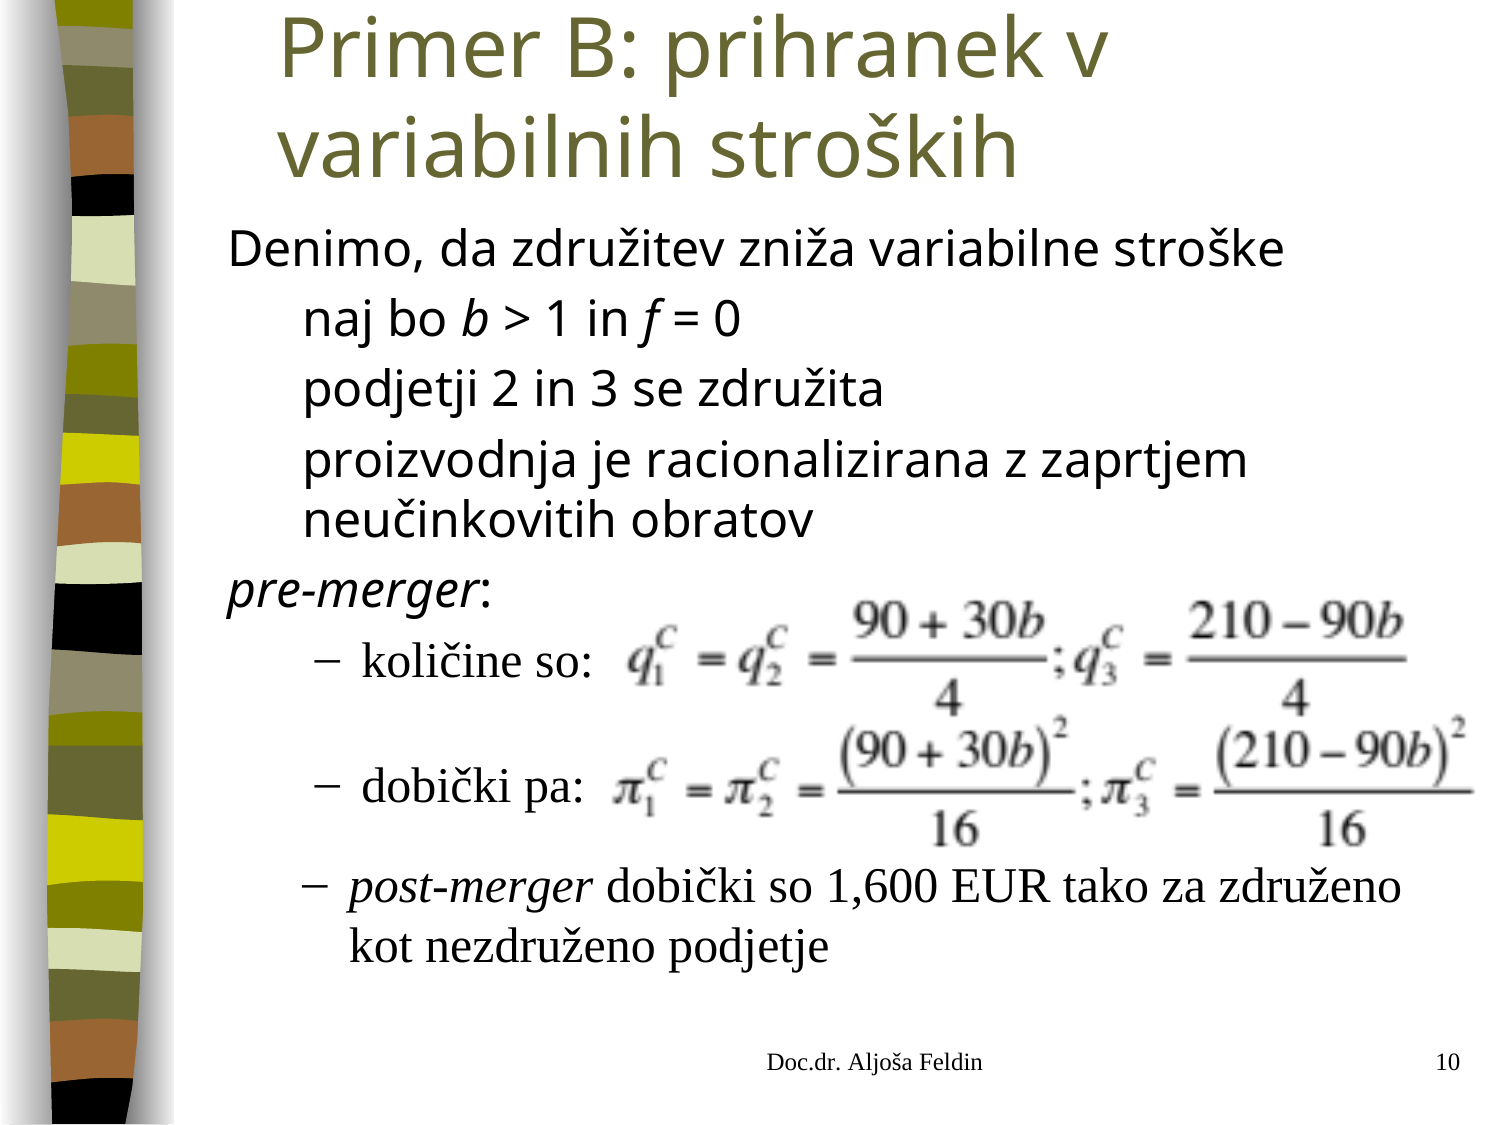

Primer B: prihranek v variabilnih stroških
Denimo, da združitev zniža variabilne stroške
naj bo b > 1 in f = 0
podjetji 2 in 3 se združita
proizvodnja je racionalizirana z zaprtjem neučinkovitih obratov
pre-merger:
količine so:
dobički pa:
post-merger dobički so 1,600 EUR tako za združeno kot nezdruženo podjetje
Doc.dr. Aljoša Feldin